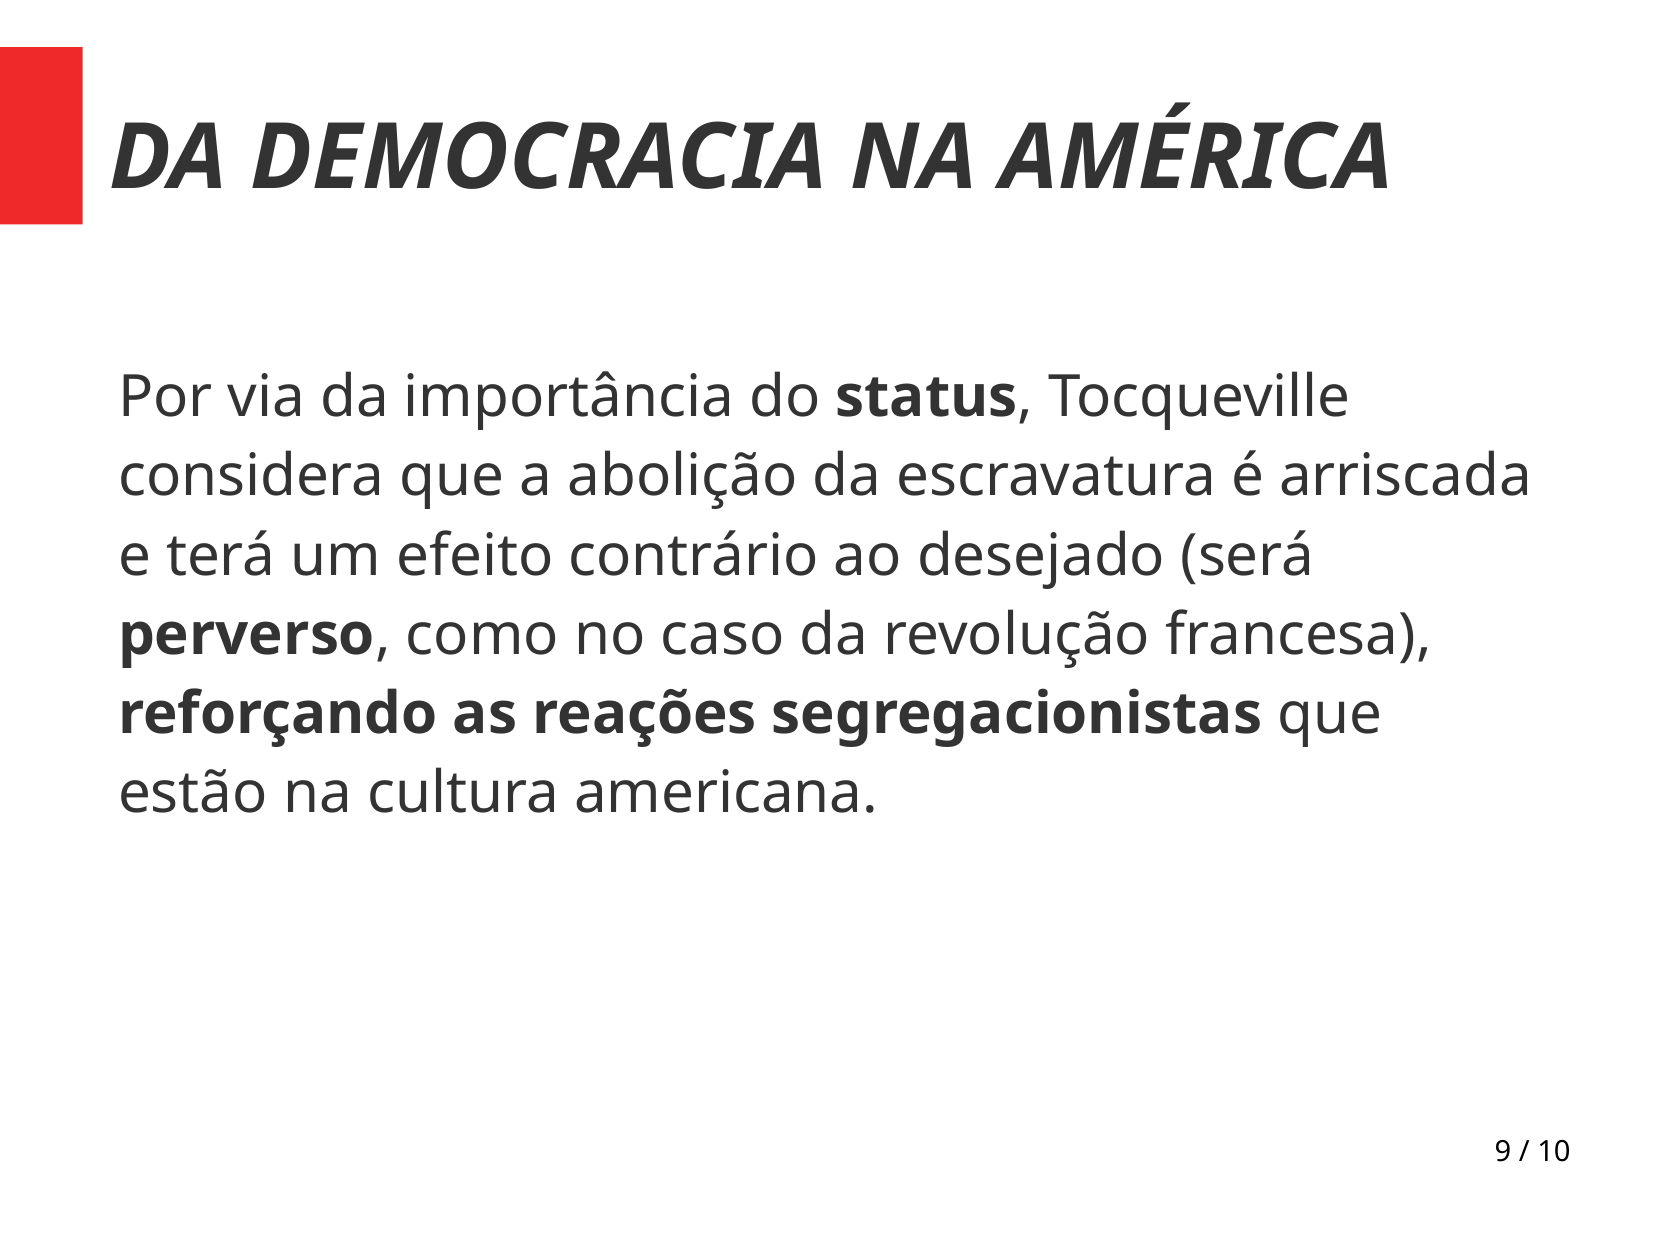

DA DEMOCRACIA NA AMÉRICA
# Por via da importância do status, Tocqueville considera que a abolição da escravatura é arriscada e terá um efeito contrário ao desejado (será perverso, como no caso da revolução francesa), reforçando as reações segregacionistas que estão na cultura americana.
9